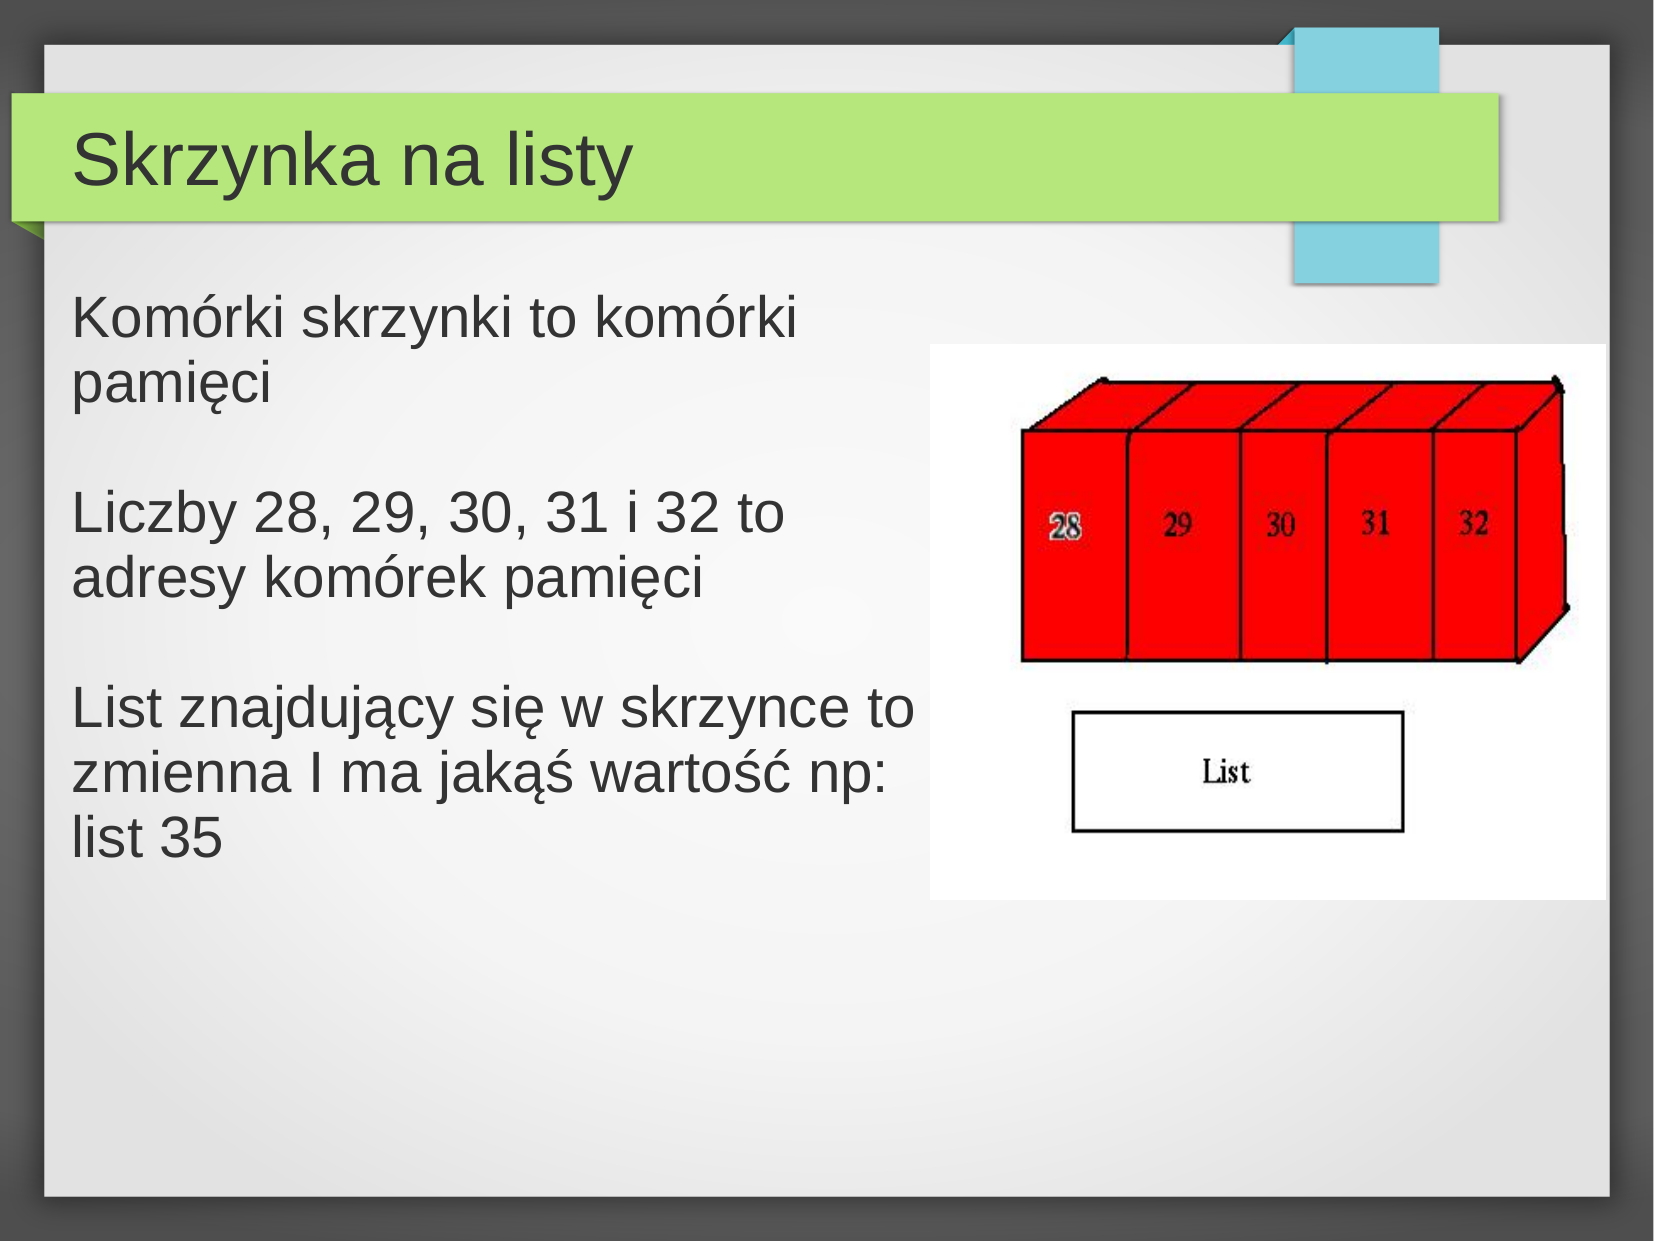

# Skrzynka na listy Komórki skrzynki to komórki pamięci Liczby 28, 29, 30, 31 i 32 to adresy komórek pamięci List znajdujący się w skrzynce to zmienna I ma jakąś wartość np: list 35